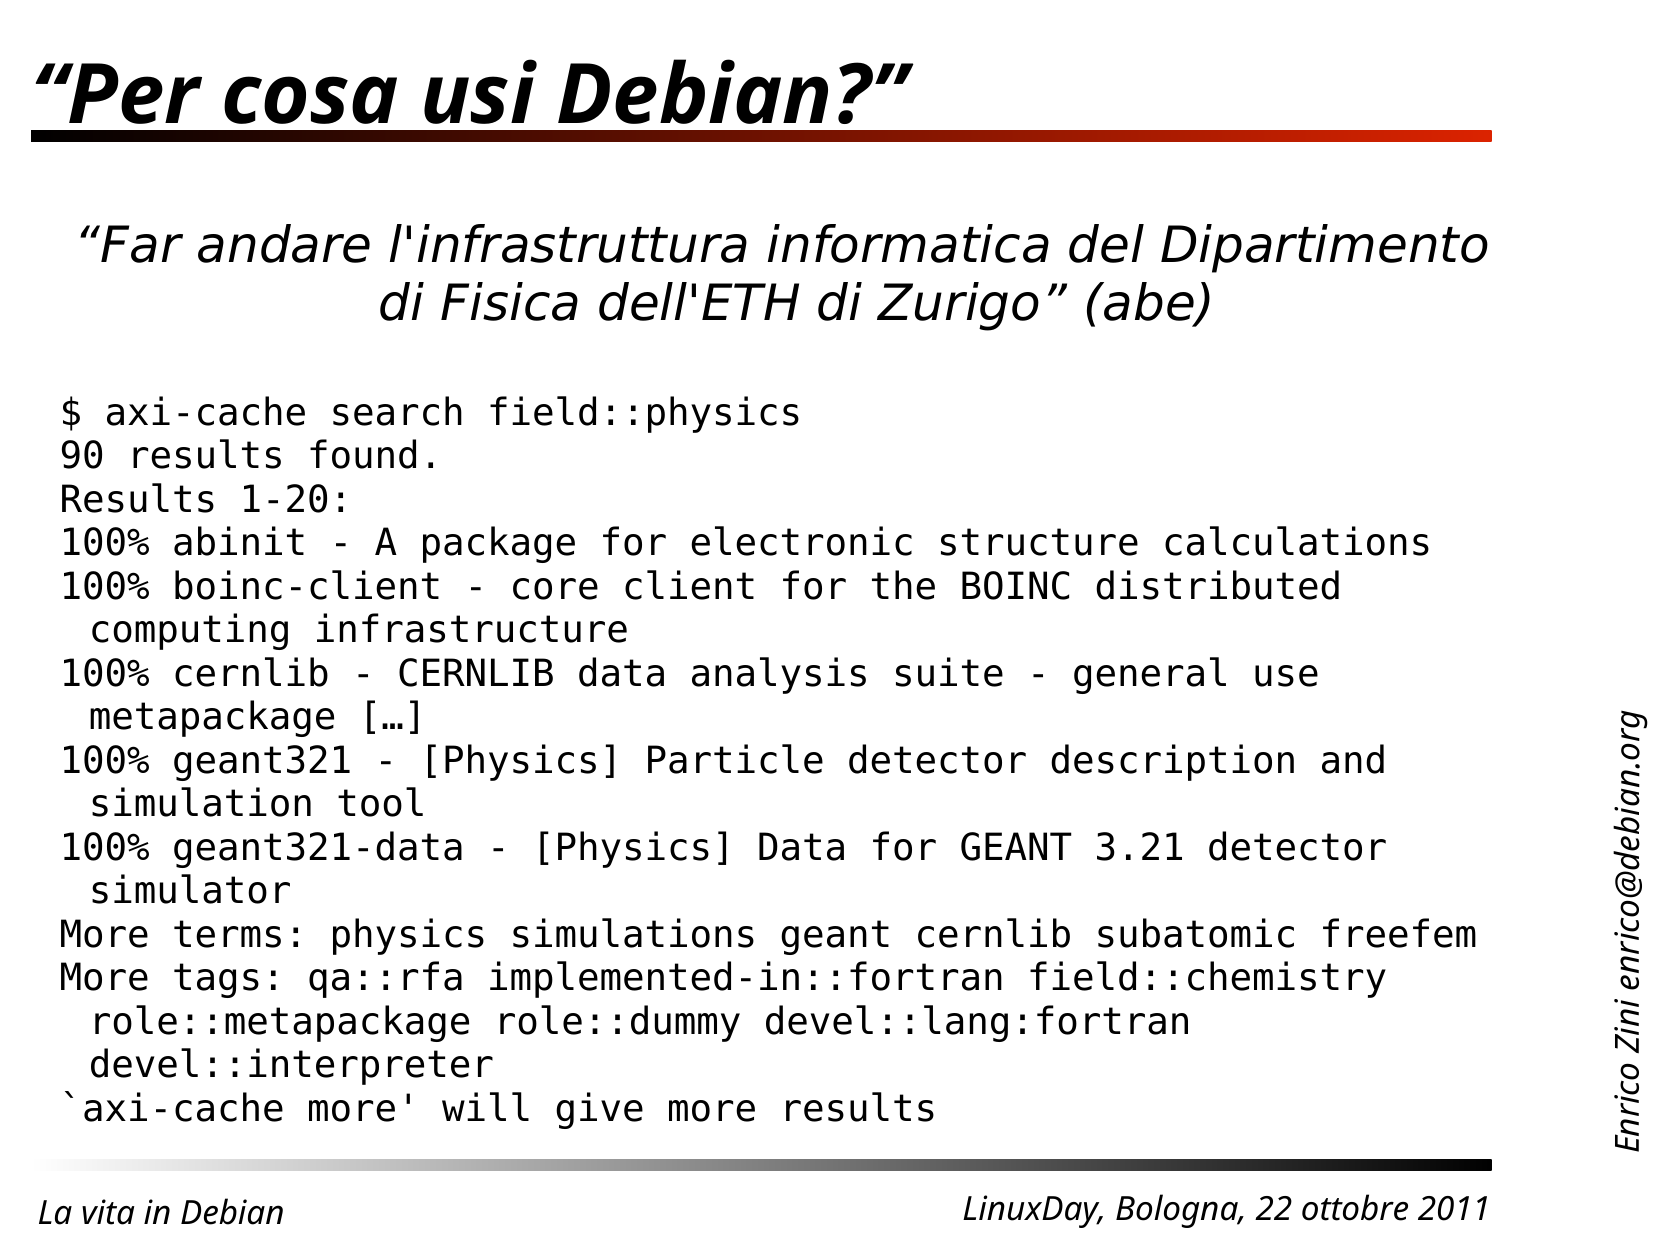

“Per cosa usi Debian?”
“Far andare l'infrastruttura informatica del Dipartimento di Fisica dell'ETH di Zurigo” (abe)
$ axi-cache search field::physics
90 results found.
Results 1-20:
100% abinit - A package for electronic structure calculations
100% boinc-client - core client for the BOINC distributed computing infrastructure
100% cernlib - CERNLIB data analysis suite - general use metapackage […]
100% geant321 - [Physics] Particle detector description and simulation tool
100% geant321-data - [Physics] Data for GEANT 3.21 detector simulator
More terms: physics simulations geant cernlib subatomic freefem
More tags: qa::rfa implemented-in::fortran field::chemistry role::metapackage role::dummy devel::lang:fortran devel::interpreter
`axi-cache more' will give more results